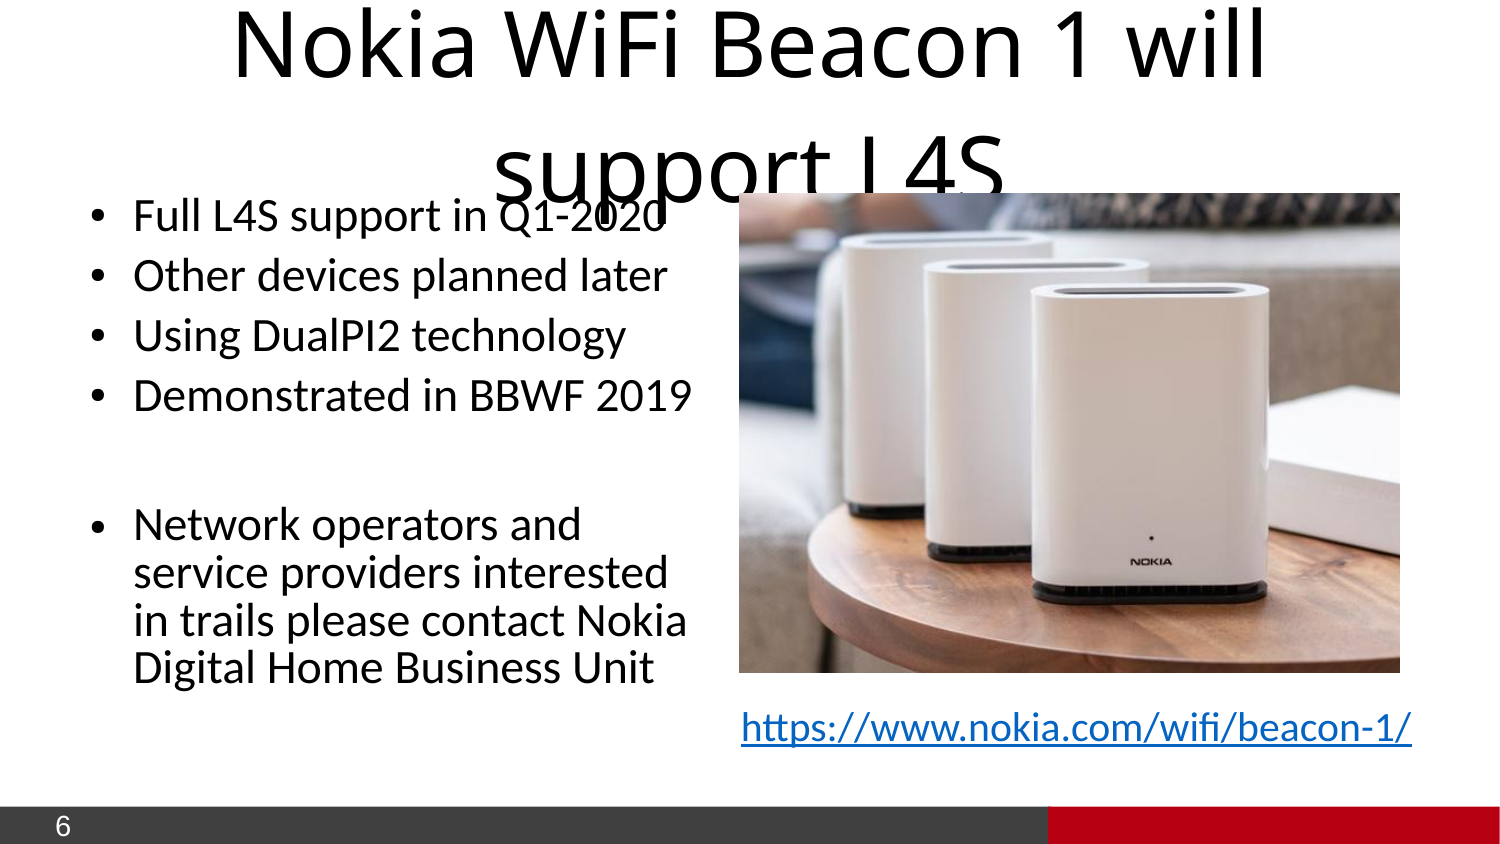

# Nokia WiFi Beacon 1 will support L4S
Full L4S support in Q1-2020
Other devices planned later
Using DualPI2 technology
Demonstrated in BBWF 2019
Network operators and service providers interested in trails please contact Nokia Digital Home Business Unit
https://www.nokia.com/wifi/beacon-1/
6